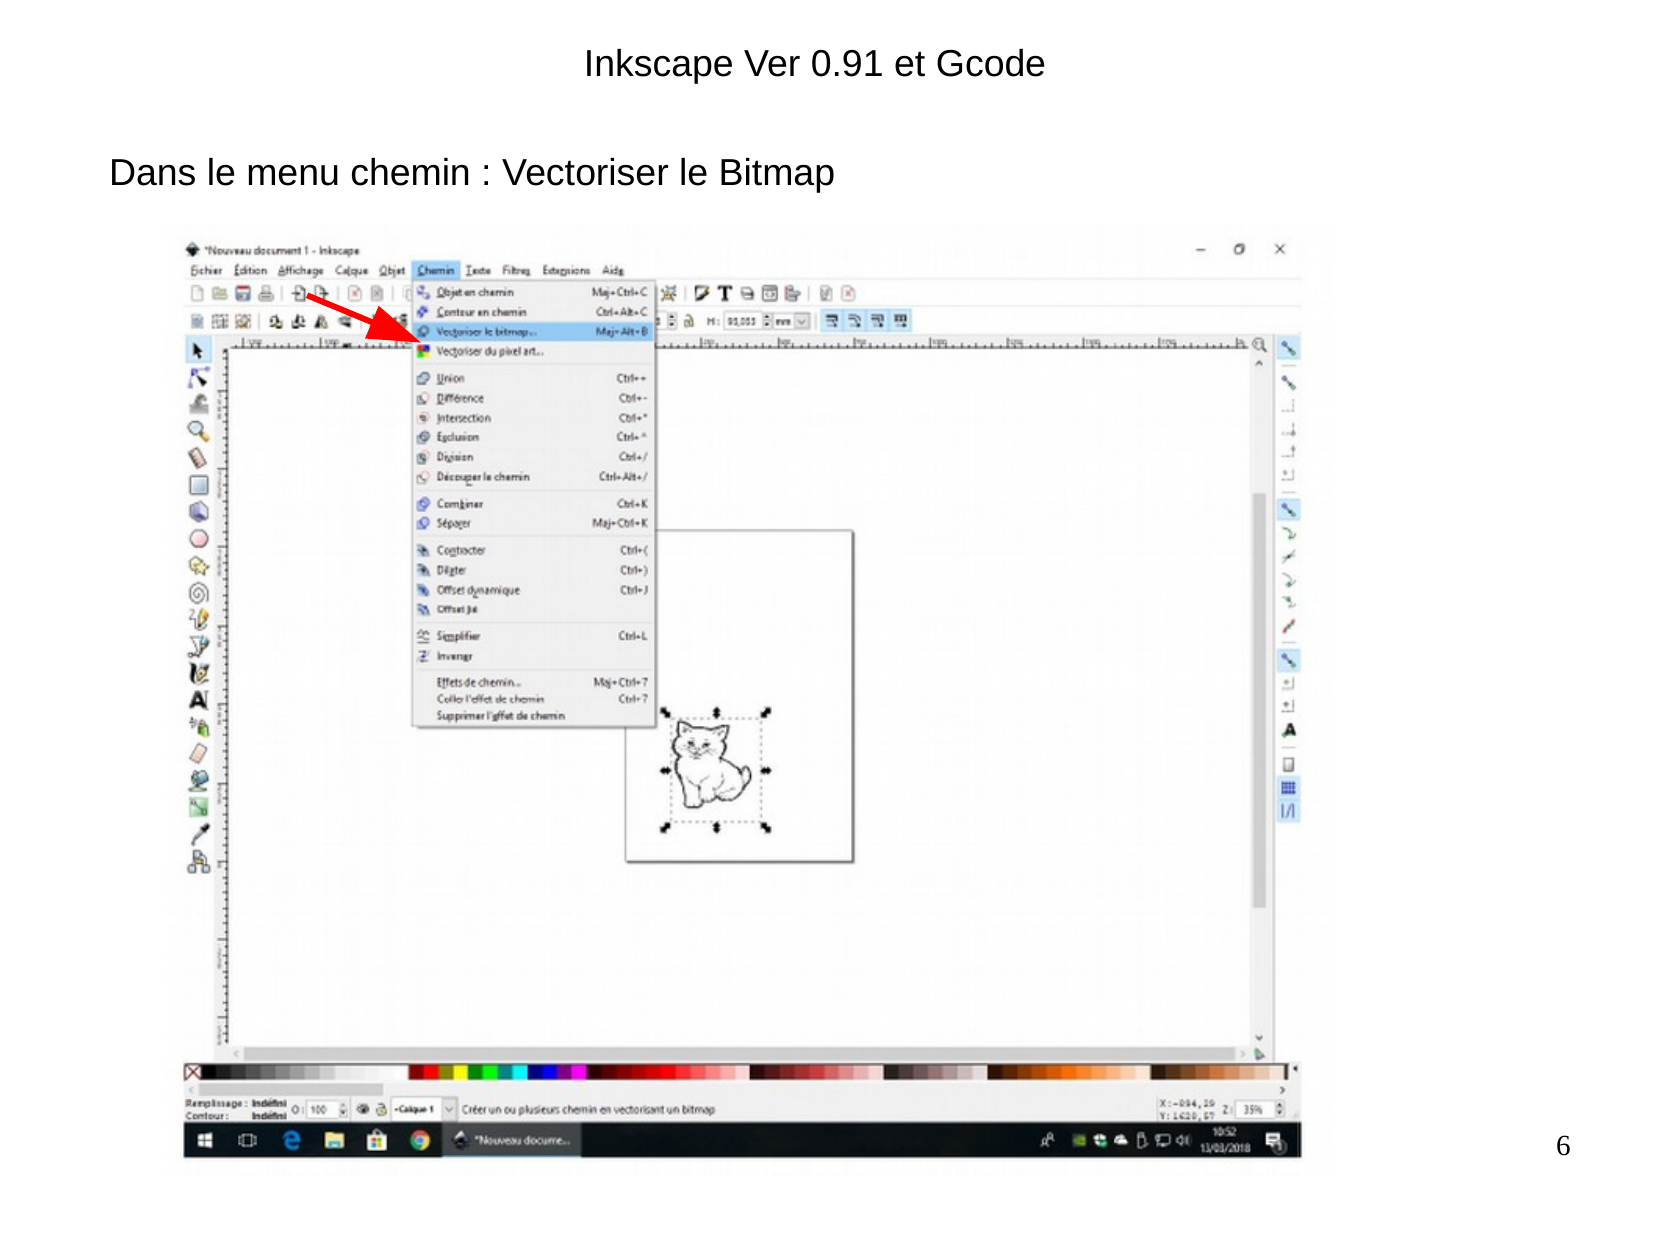

Inkscape Ver 0.91 et Gcode
Dans le menu chemin : Vectoriser le Bitmap
6